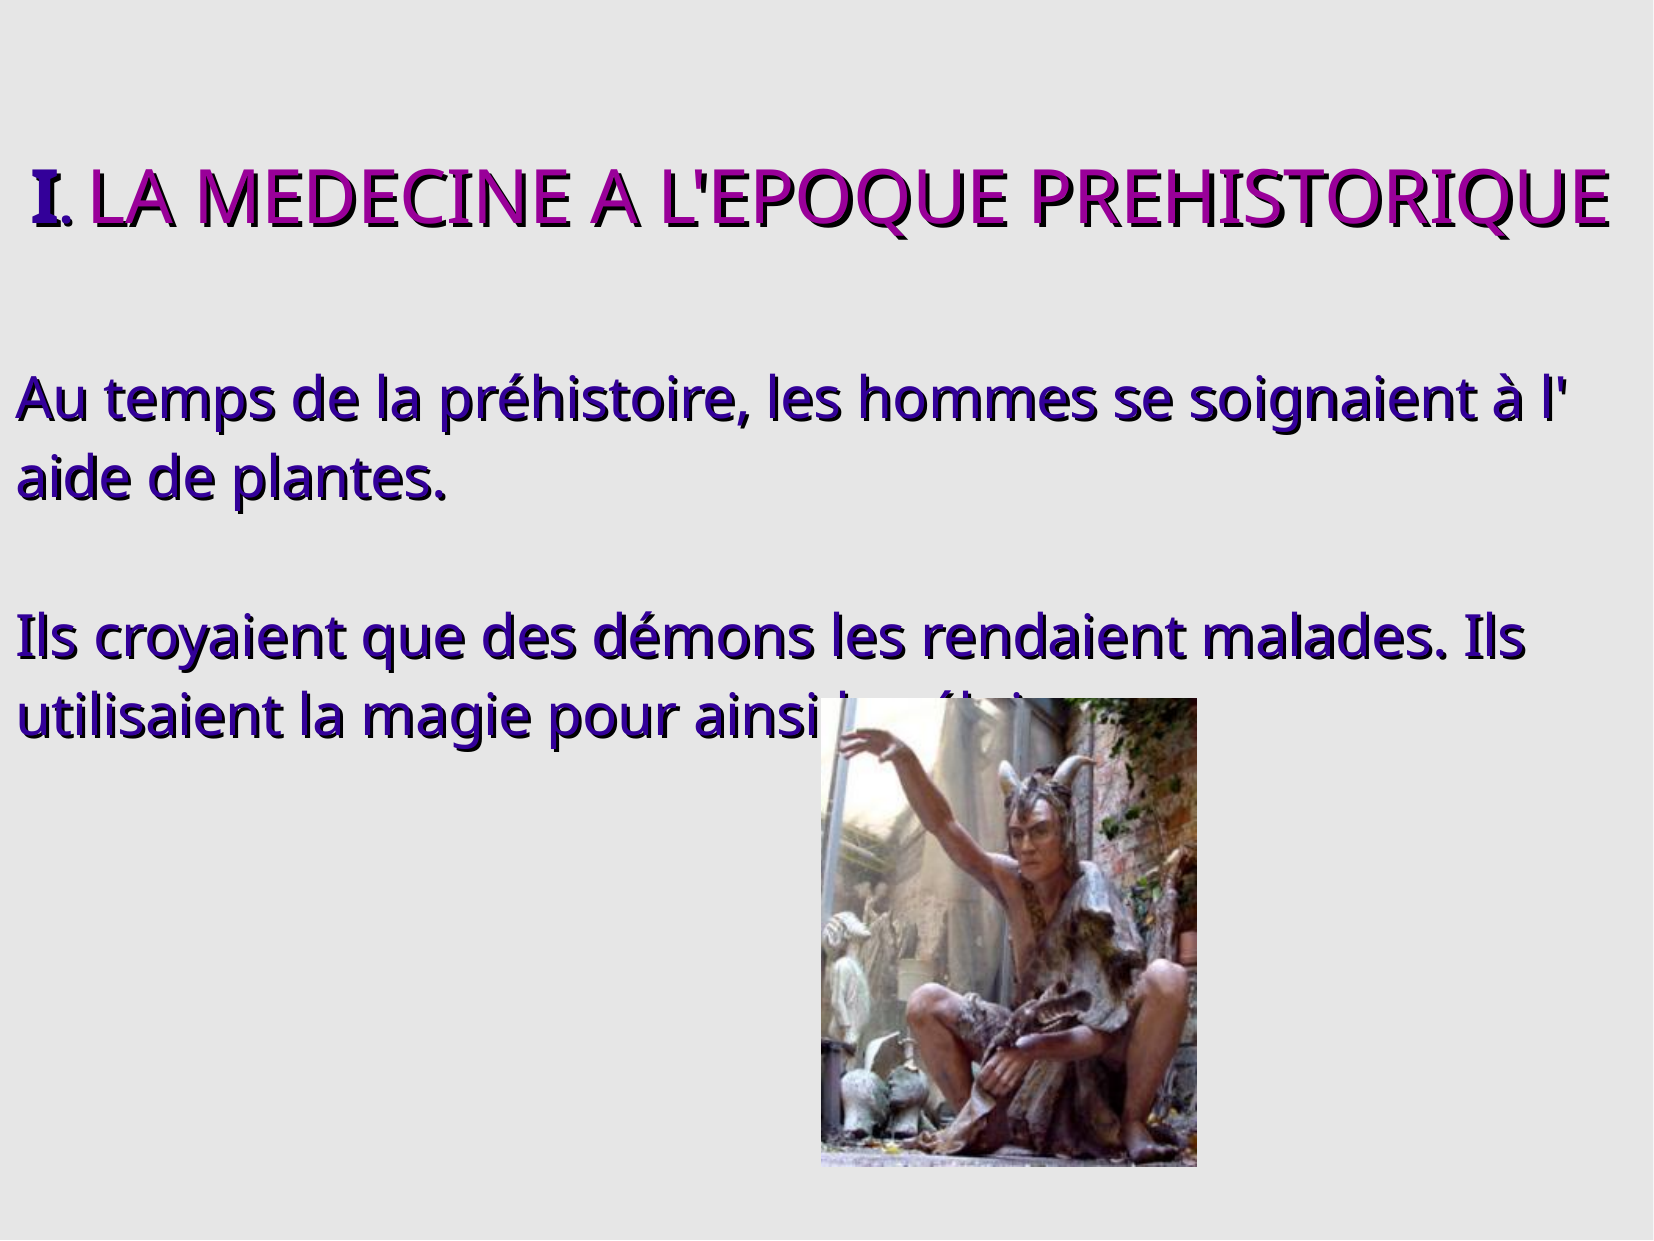

I. LA MEDECINE A L'EPOQUE PREHISTORIQUE
Au temps de la préhistoire, les hommes se soignaient à l' aide de plantes.
Ils croyaient que des démons les rendaient malades. Ils utilisaient la magie pour ainsi les éloigner.